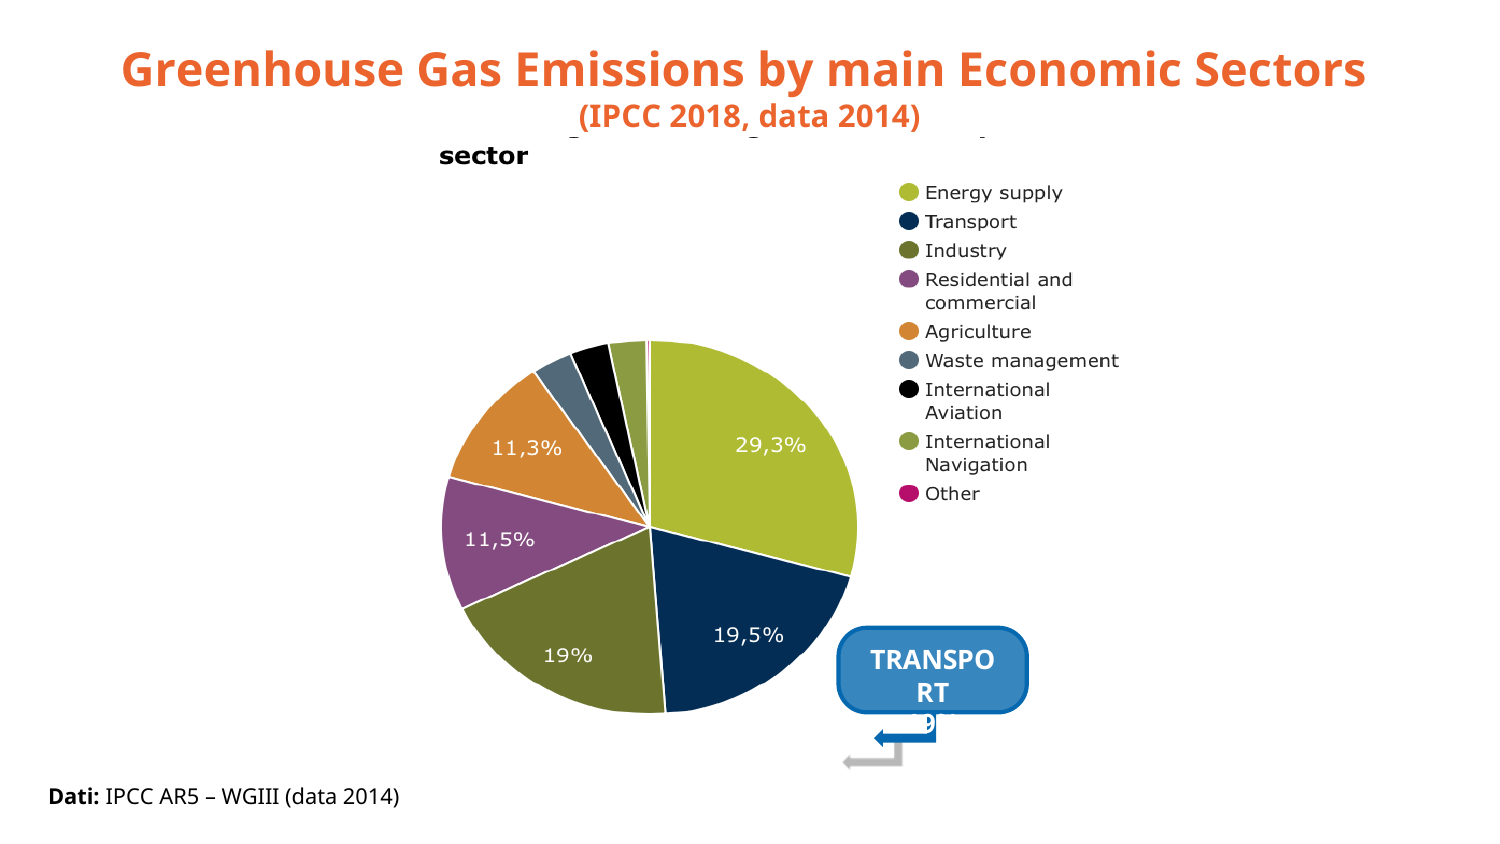

Greenhouse Gas Emissions by main Economic Sectors
(IPCC 2018, data 2014)
TRANSPORT
19%
Dati: IPCC AR5 – WGIII (data 2014)